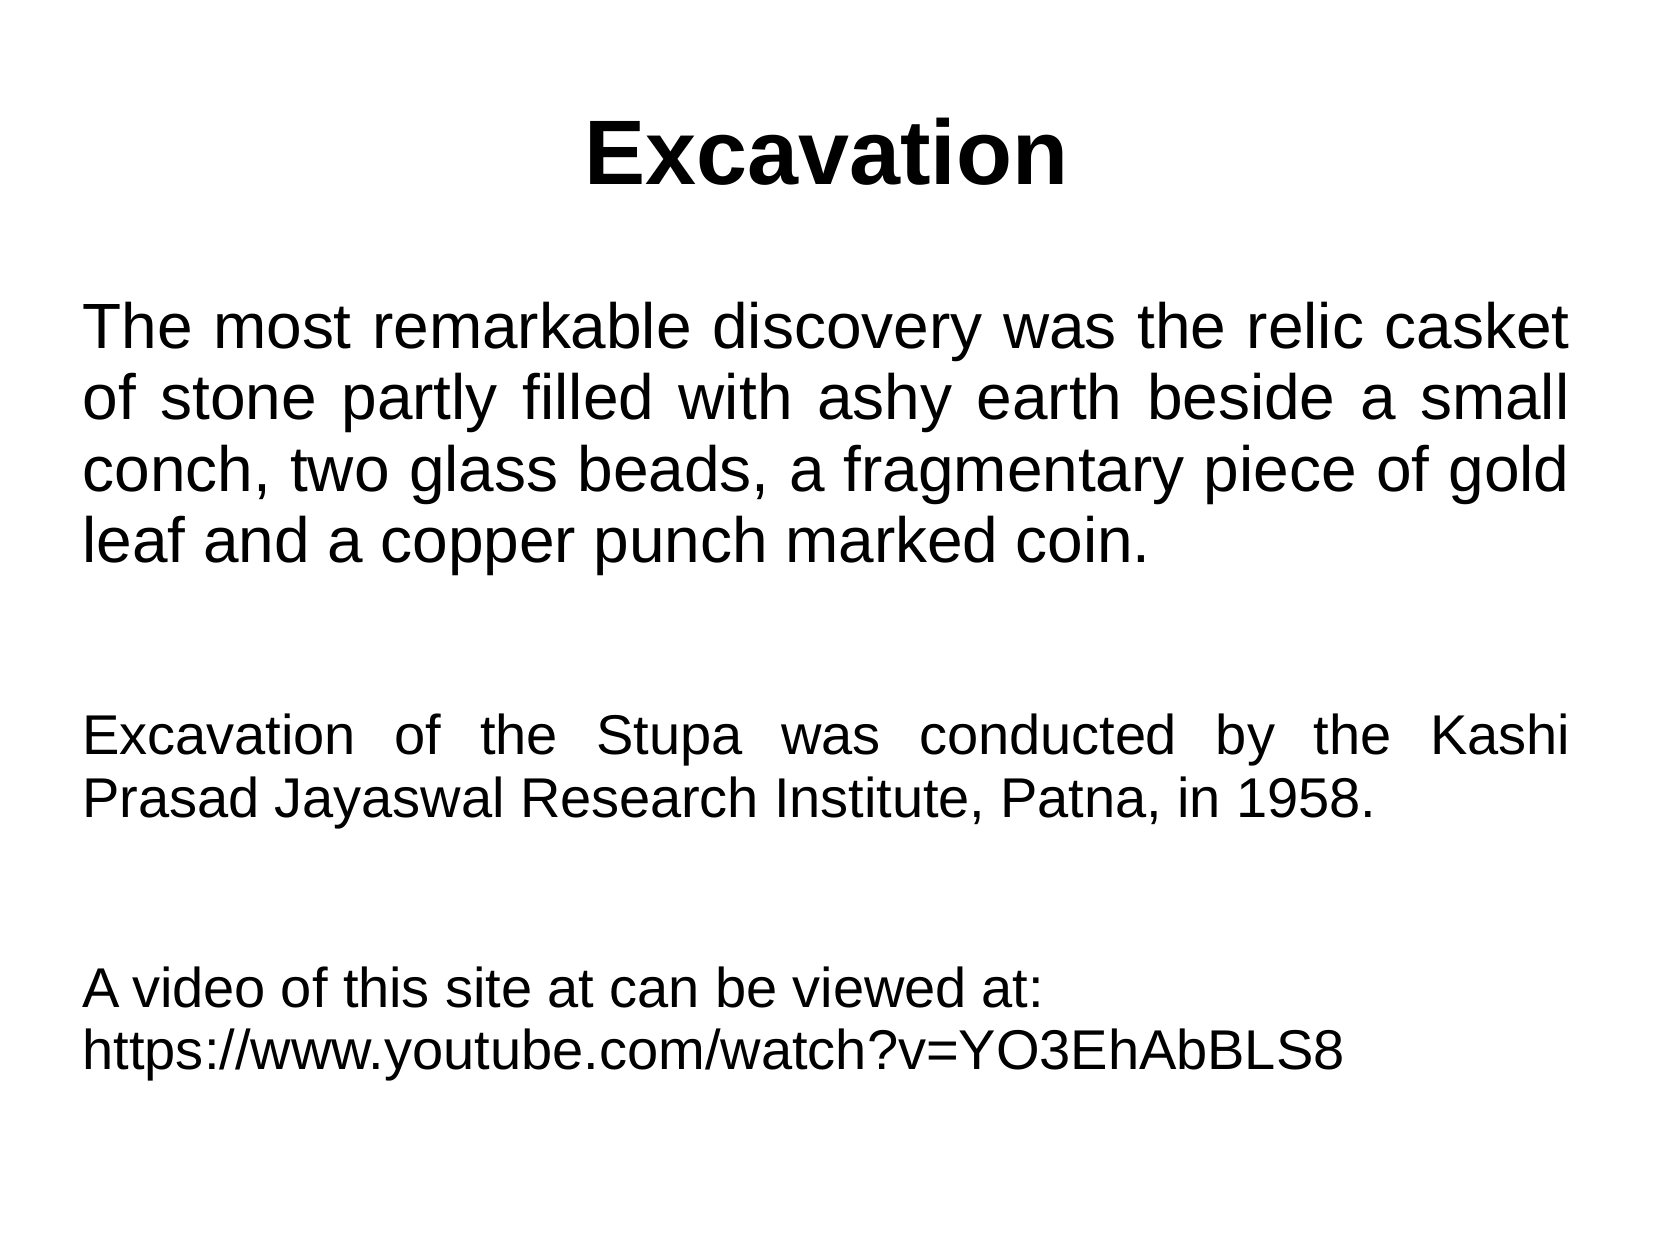

# Excavation
The most remarkable discovery was the relic casket of stone partly filled with ashy earth beside a small conch, two glass beads, a fragmentary piece of gold leaf and a copper punch marked coin.
Excavation of the Stupa was conducted by the Kashi Prasad Jayaswal Research Institute, Patna, in 1958.
A video of this site at can be viewed at: https://www.youtube.com/watch?v=YO3EhAbBLS8